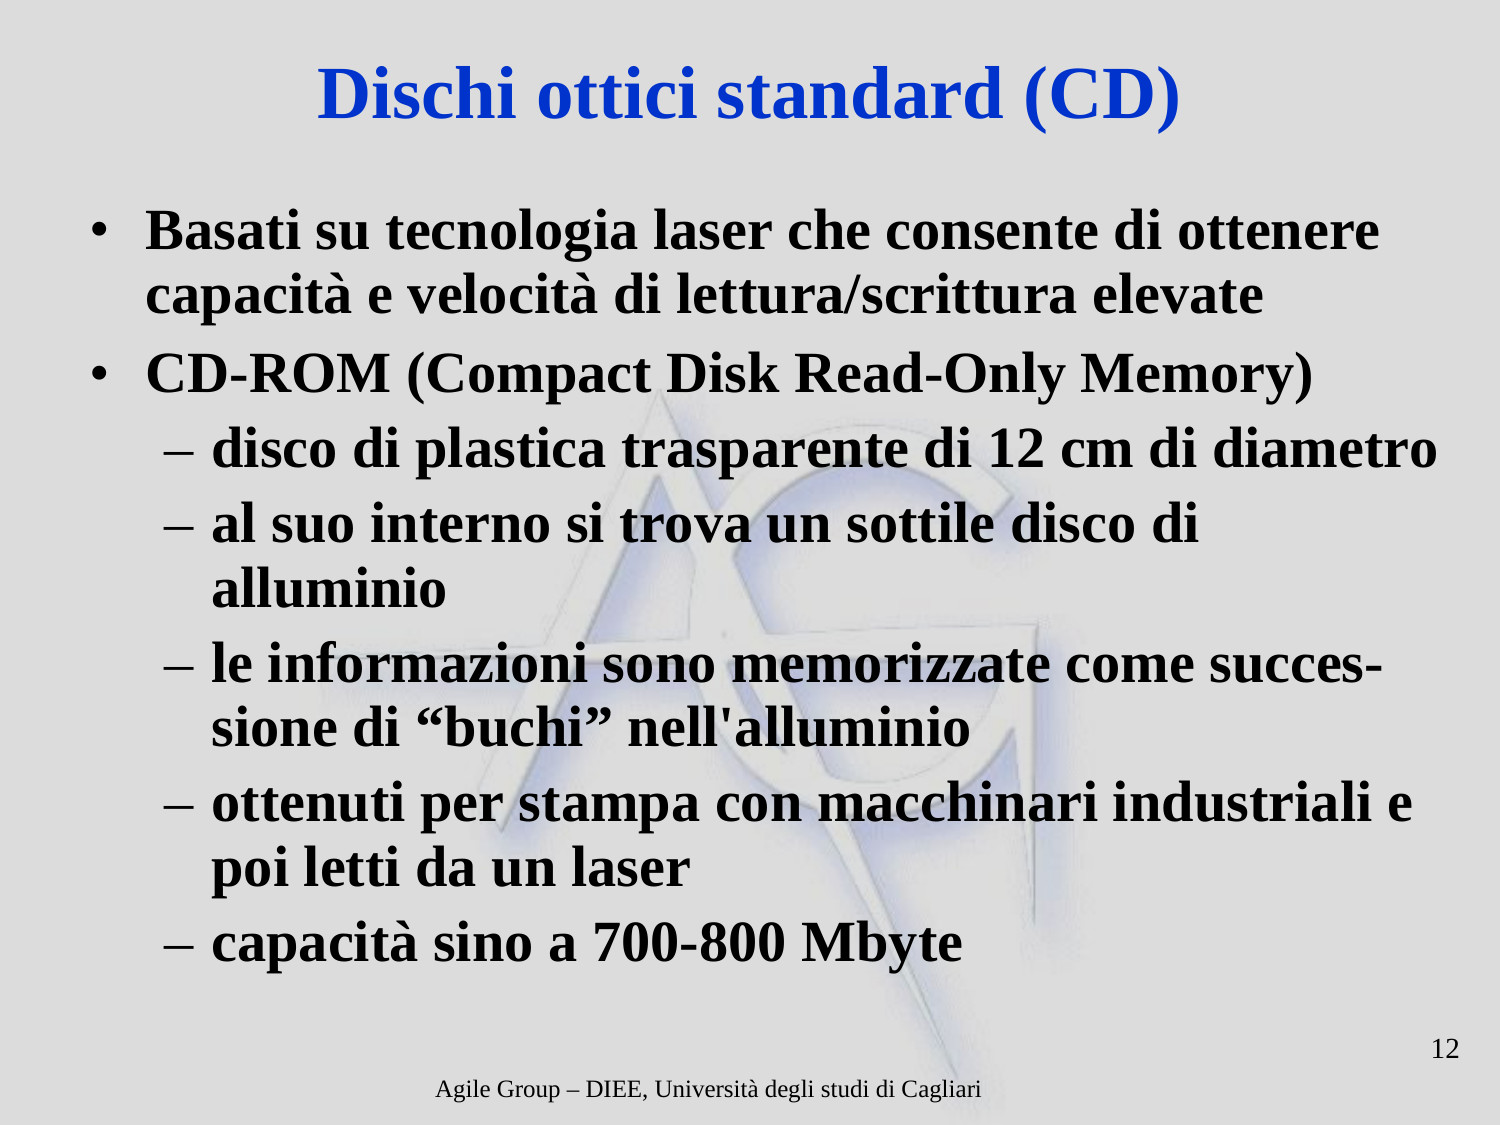

# Dischi ottici standard (CD)
Basati su tecnologia laser che consente di ottenere capacità e velocità di lettura/scrittura elevate
CD-ROM (Compact Disk Read-Only Memory)
disco di plastica trasparente di 12 cm di diametro
al suo interno si trova un sottile disco di alluminio
le informazioni sono memorizzate come succes-sione di “buchi” nell'alluminio
ottenuti per stampa con macchinari industriali e poi letti da un laser
capacità sino a 700-800 Mbyte
12